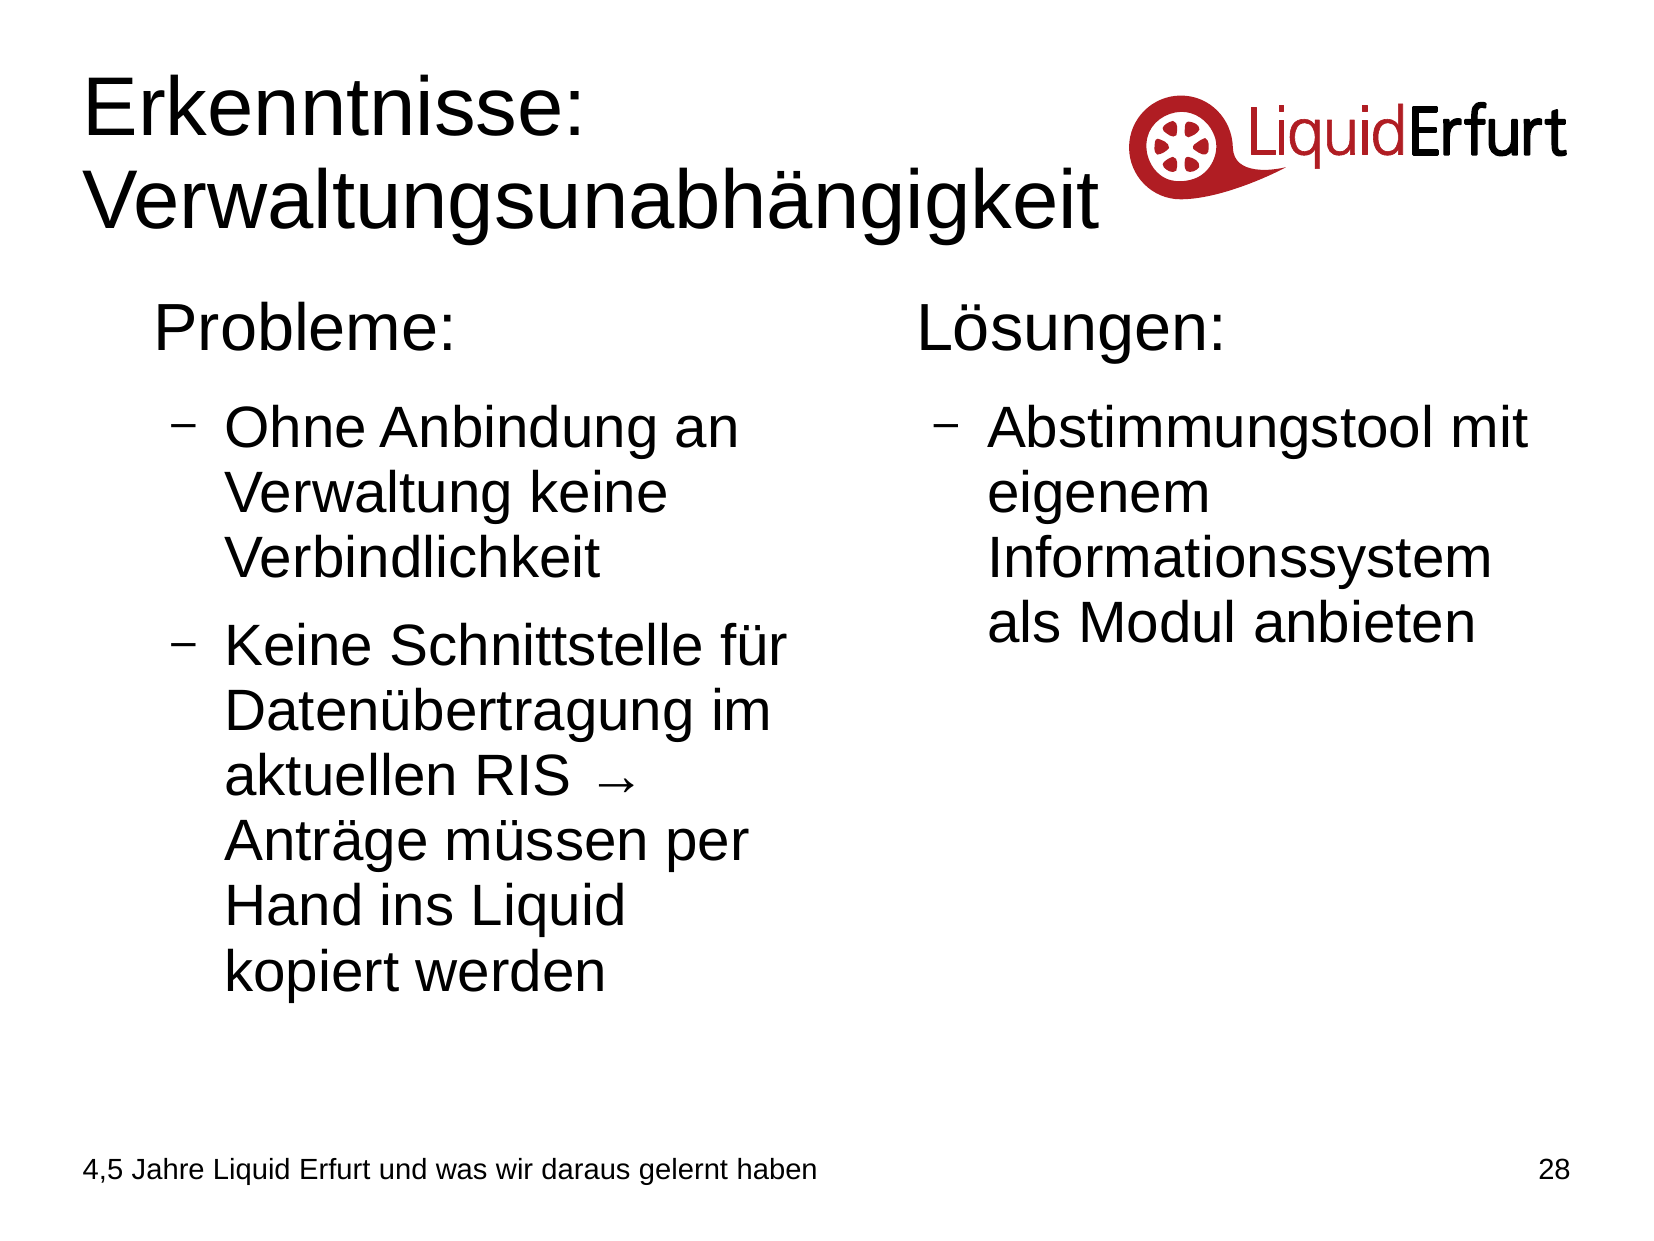

# Erkenntnisse: Verwaltungsunabhängigkeit
Probleme:
Ohne Anbindung an Verwaltung keine Verbindlichkeit
Keine Schnittstelle für Datenübertragung im aktuellen RIS → Anträge müssen per Hand ins Liquid kopiert werden
Lösungen:
Abstimmungstool mit eigenem Informationssystem als Modul anbieten
4,5 Jahre Liquid Erfurt und was wir daraus gelernt haben
28